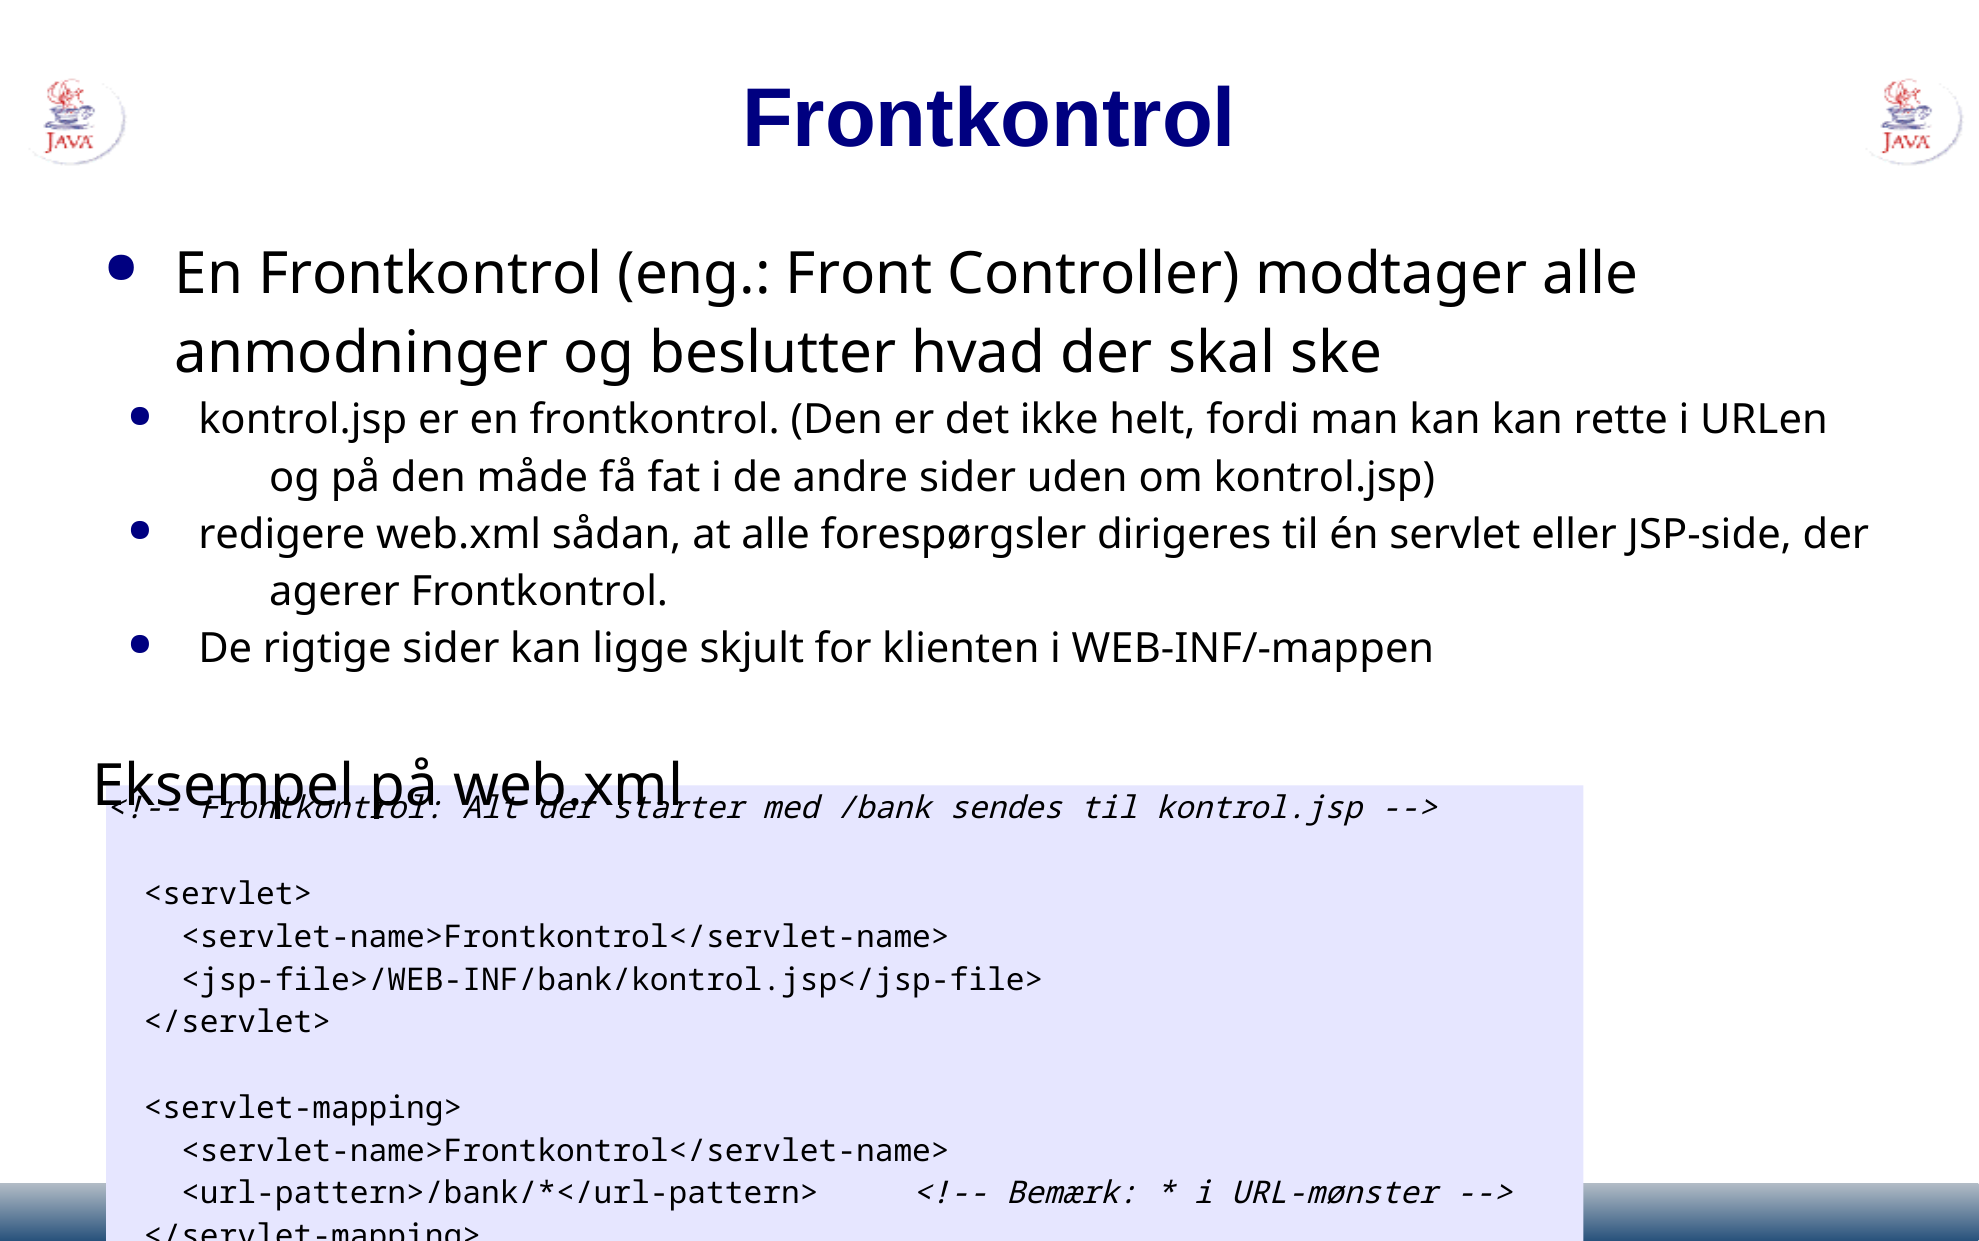

# Frontkontrol
En Frontkontrol (eng.: Front Controller) modtager alle anmodninger og beslutter hvad der skal ske
kontrol.jsp er en frontkontrol. (Den er det ikke helt, fordi man kan kan rette i URLen og på den måde få fat i de andre sider uden om kontrol.jsp)
redigere web.xml sådan, at alle forespørgsler dirigeres til én servlet eller JSP-side, der agerer Frontkontrol.
De rigtige sider kan ligge skjult for klienten i WEB-INF/-mappen
Eksempel på web.xml
<!-- Frontkontrol: Alt der starter med /bank sendes til kontrol.jsp -->
 <servlet>
 <servlet-name>Frontkontrol</servlet-name>
 <jsp-file>/WEB-INF/bank/kontrol.jsp</jsp-file>
 </servlet>
 <servlet-mapping>
 <servlet-name>Frontkontrol</servlet-name>
 <url-pattern>/bank/*</url-pattern> <!-- Bemærk: * i URL-mønster -->
 </servlet-mapping>